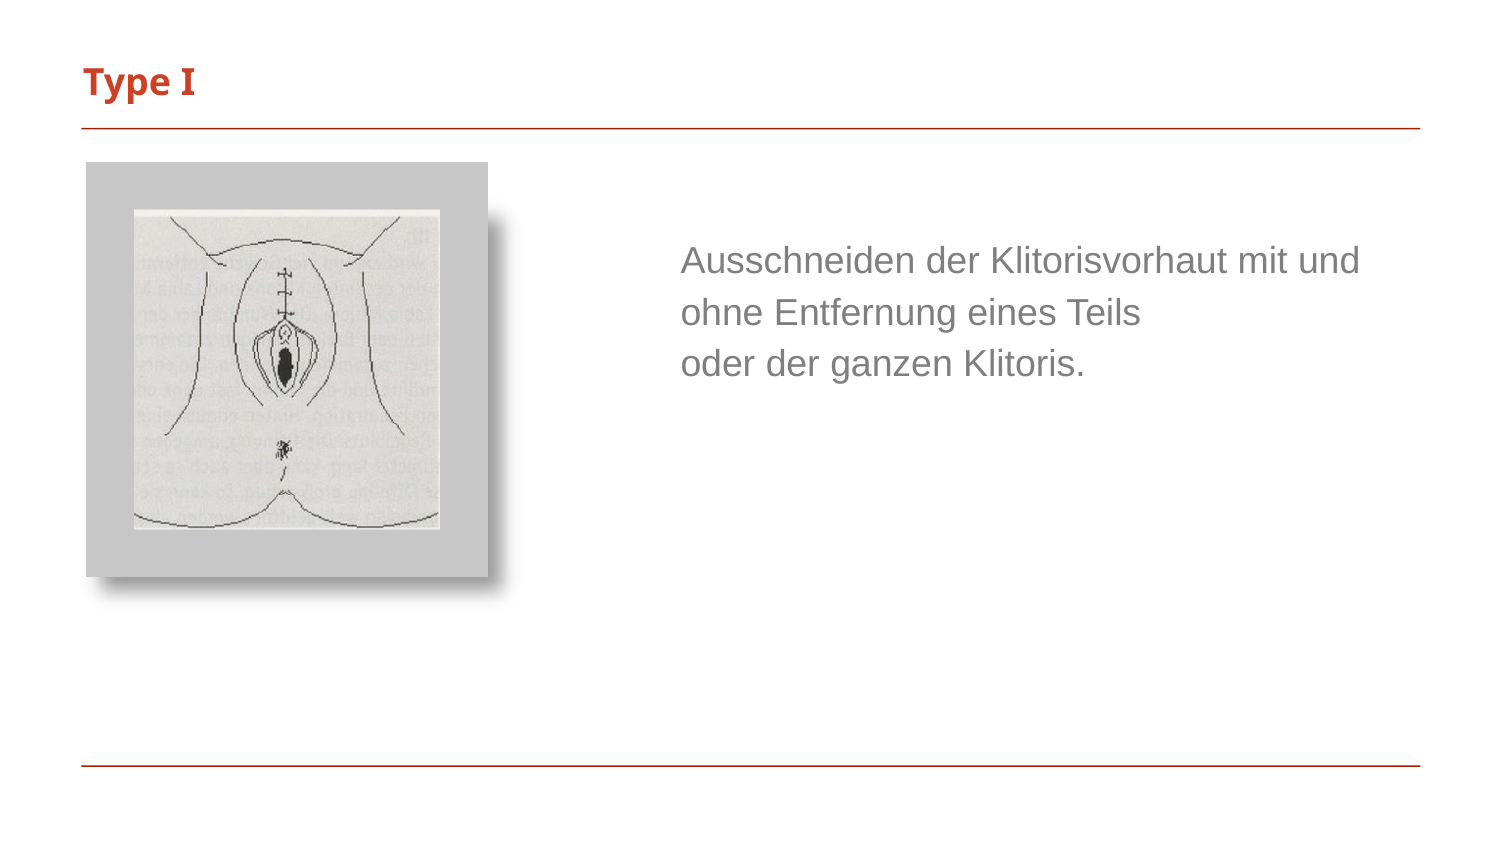

Type I
Ausschneiden der Klitorisvorhaut mit und ohne Entfernung eines Teils
oder der ganzen Klitoris.